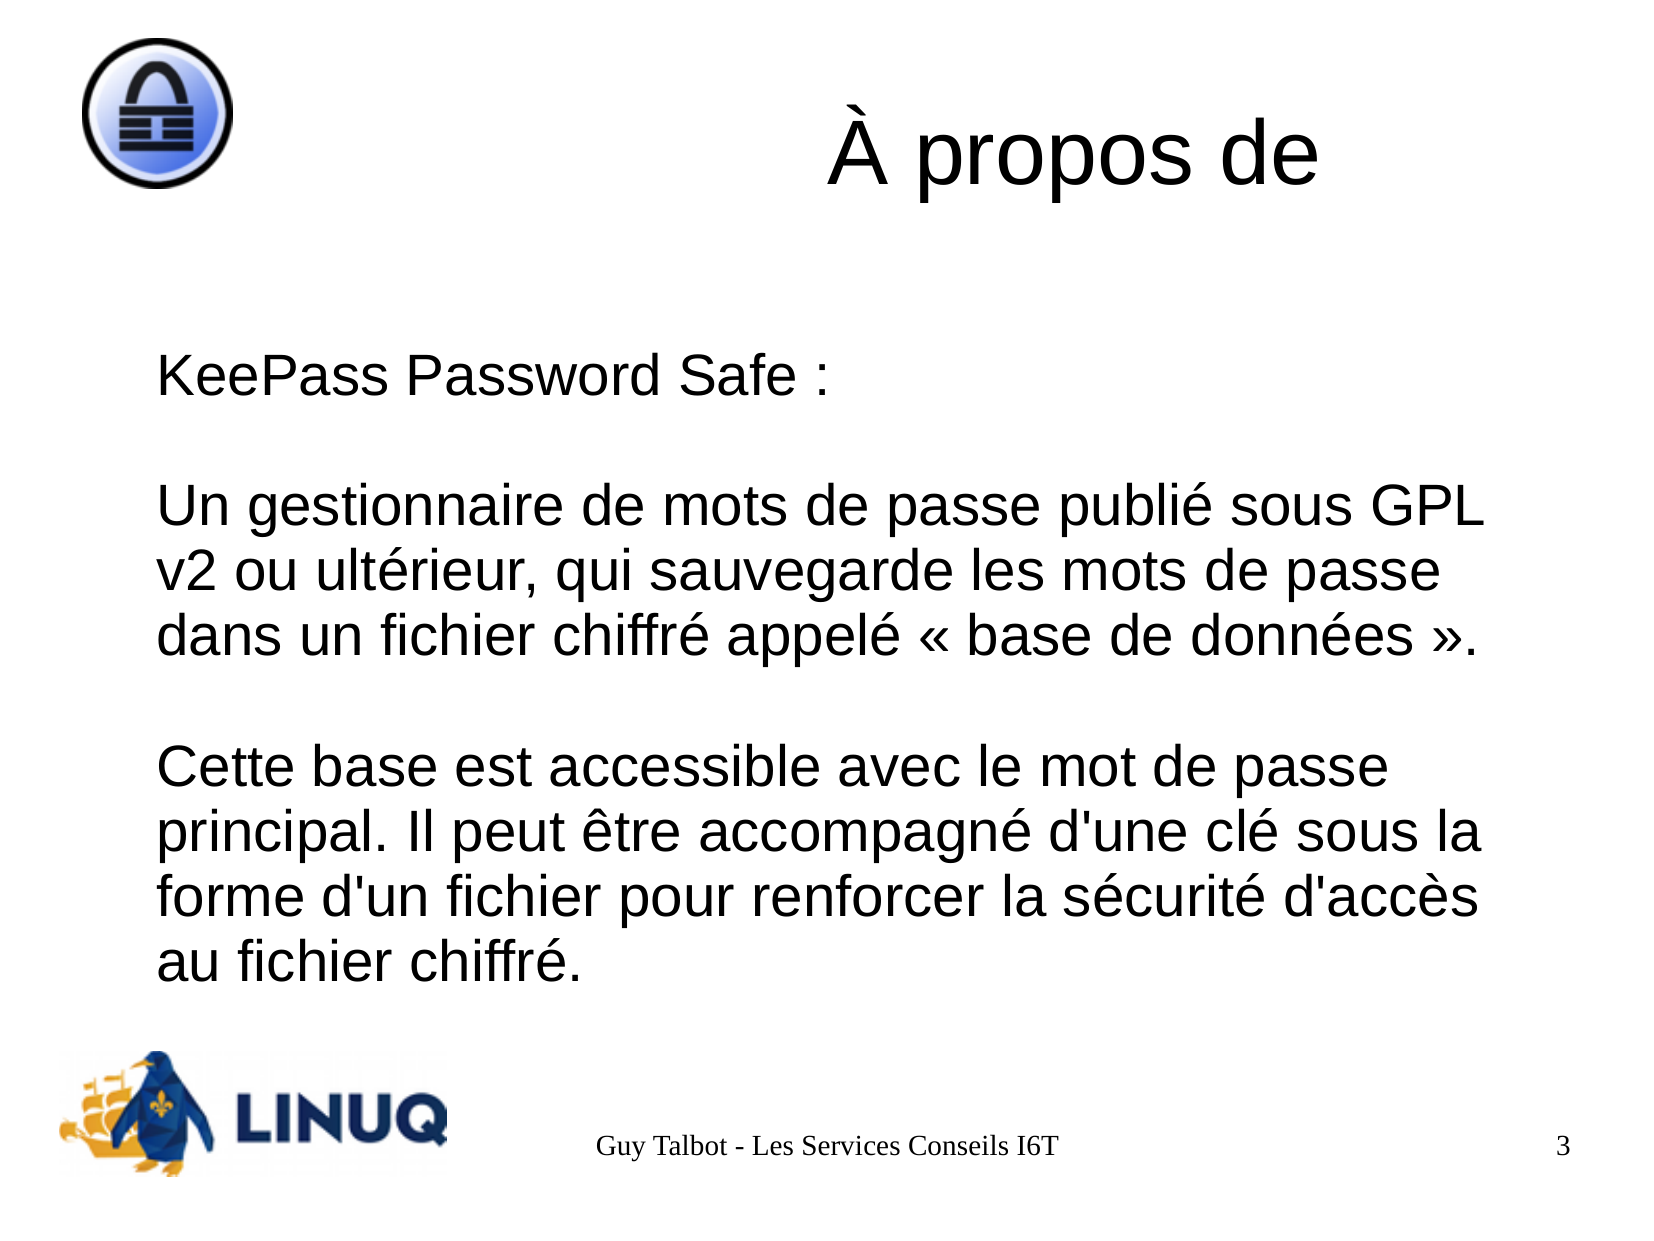

# À propos de
KeePass Password Safe :
Un gestionnaire de mots de passe publié sous GPL v2 ou ultérieur, qui sauvegarde les mots de passe dans un fichier chiffré appelé « base de données ».
Cette base est accessible avec le mot de passe principal. Il peut être accompagné d'une clé sous la forme d'un fichier pour renforcer la sécurité d'accès au fichier chiffré.
Guy Talbot - Les Services Conseils I6T
3